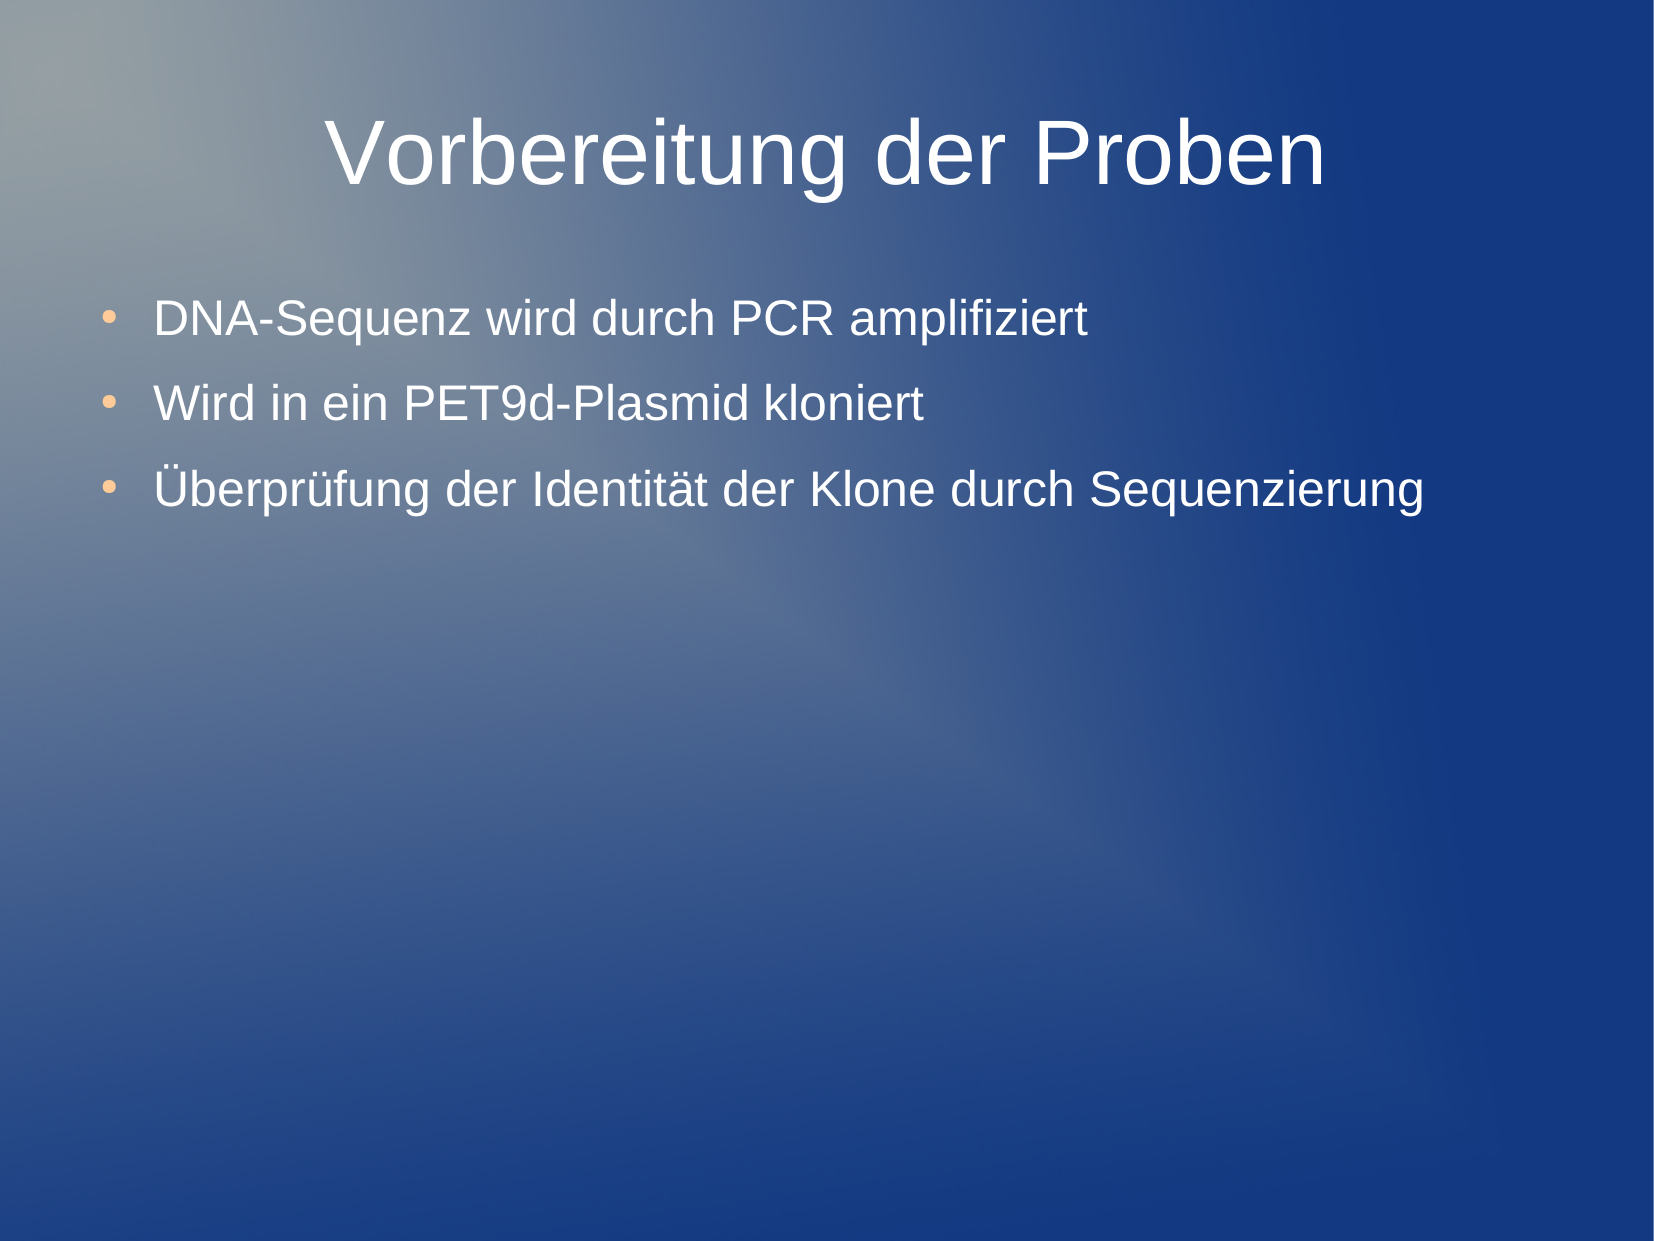

# Vorbereitung der Proben
DNA-Sequenz wird durch PCR amplifiziert
Wird in ein PET9d-Plasmid kloniert
Überprüfung der Identität der Klone durch Sequenzierung